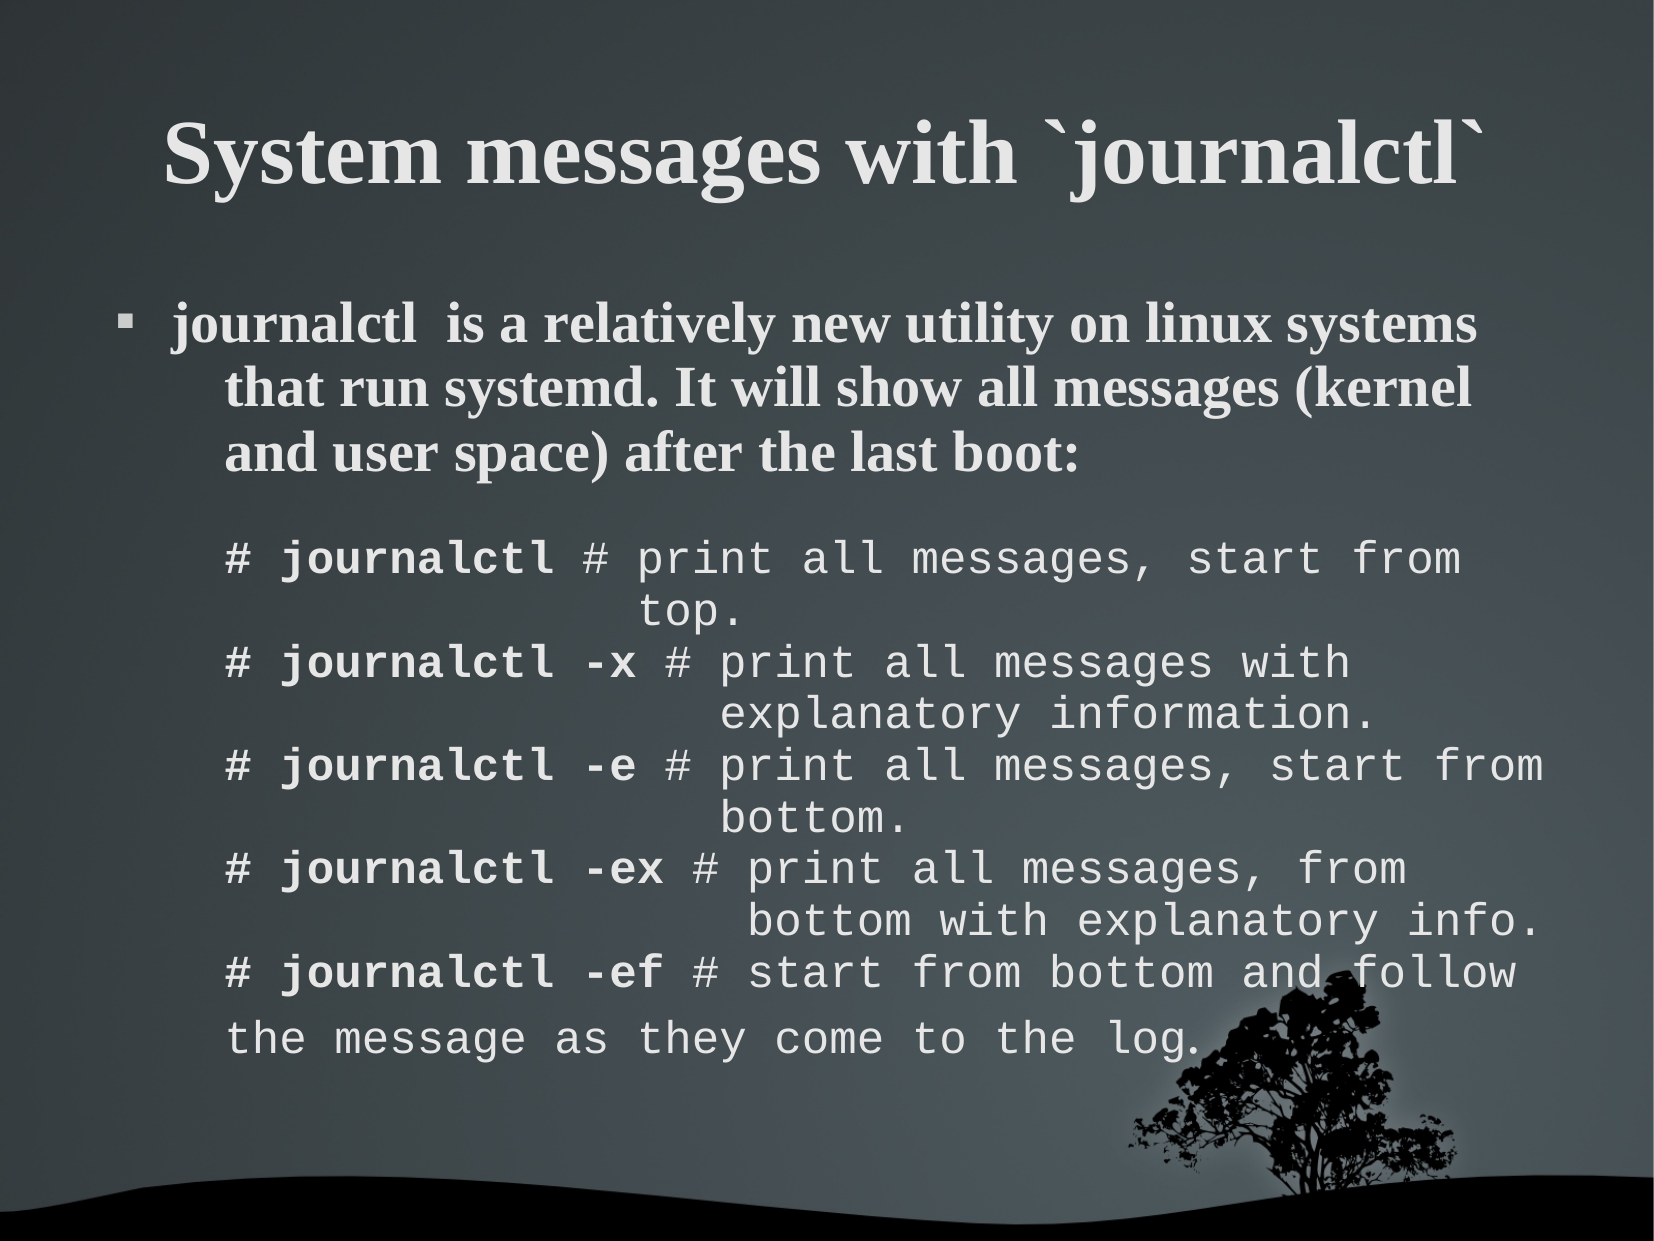

# System messages with `journalctl`
journalctl is a relatively new utility on linux systems that run systemd. It will show all messages (kernel and user space) after the last boot:
# journalctl # print all messages, start from top.
# journalctl -x # print all messages with explanatory information.
# journalctl -e # print all messages, start from bottom.
# journalctl -ex # print all messages, from bottom with explanatory info.
# journalctl -ef # start from bottom and follow the message as they come to the log.